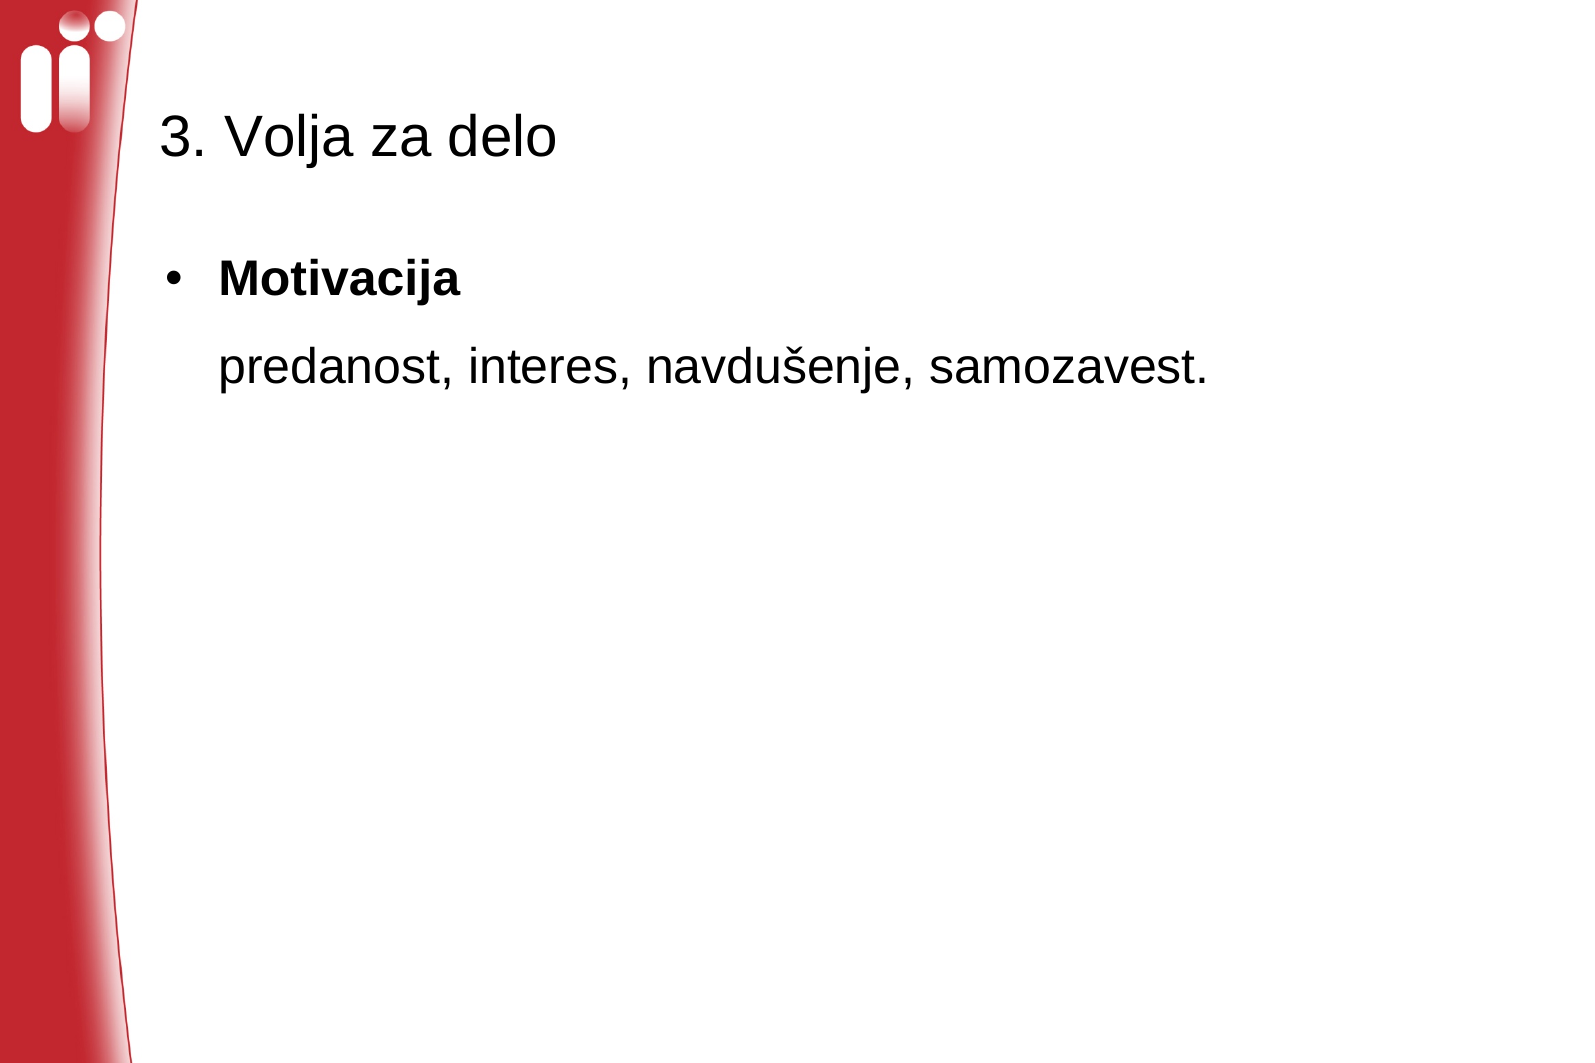

# 3. Volja za delo
Motivacija
	predanost, interes, navdušenje, samozavest.